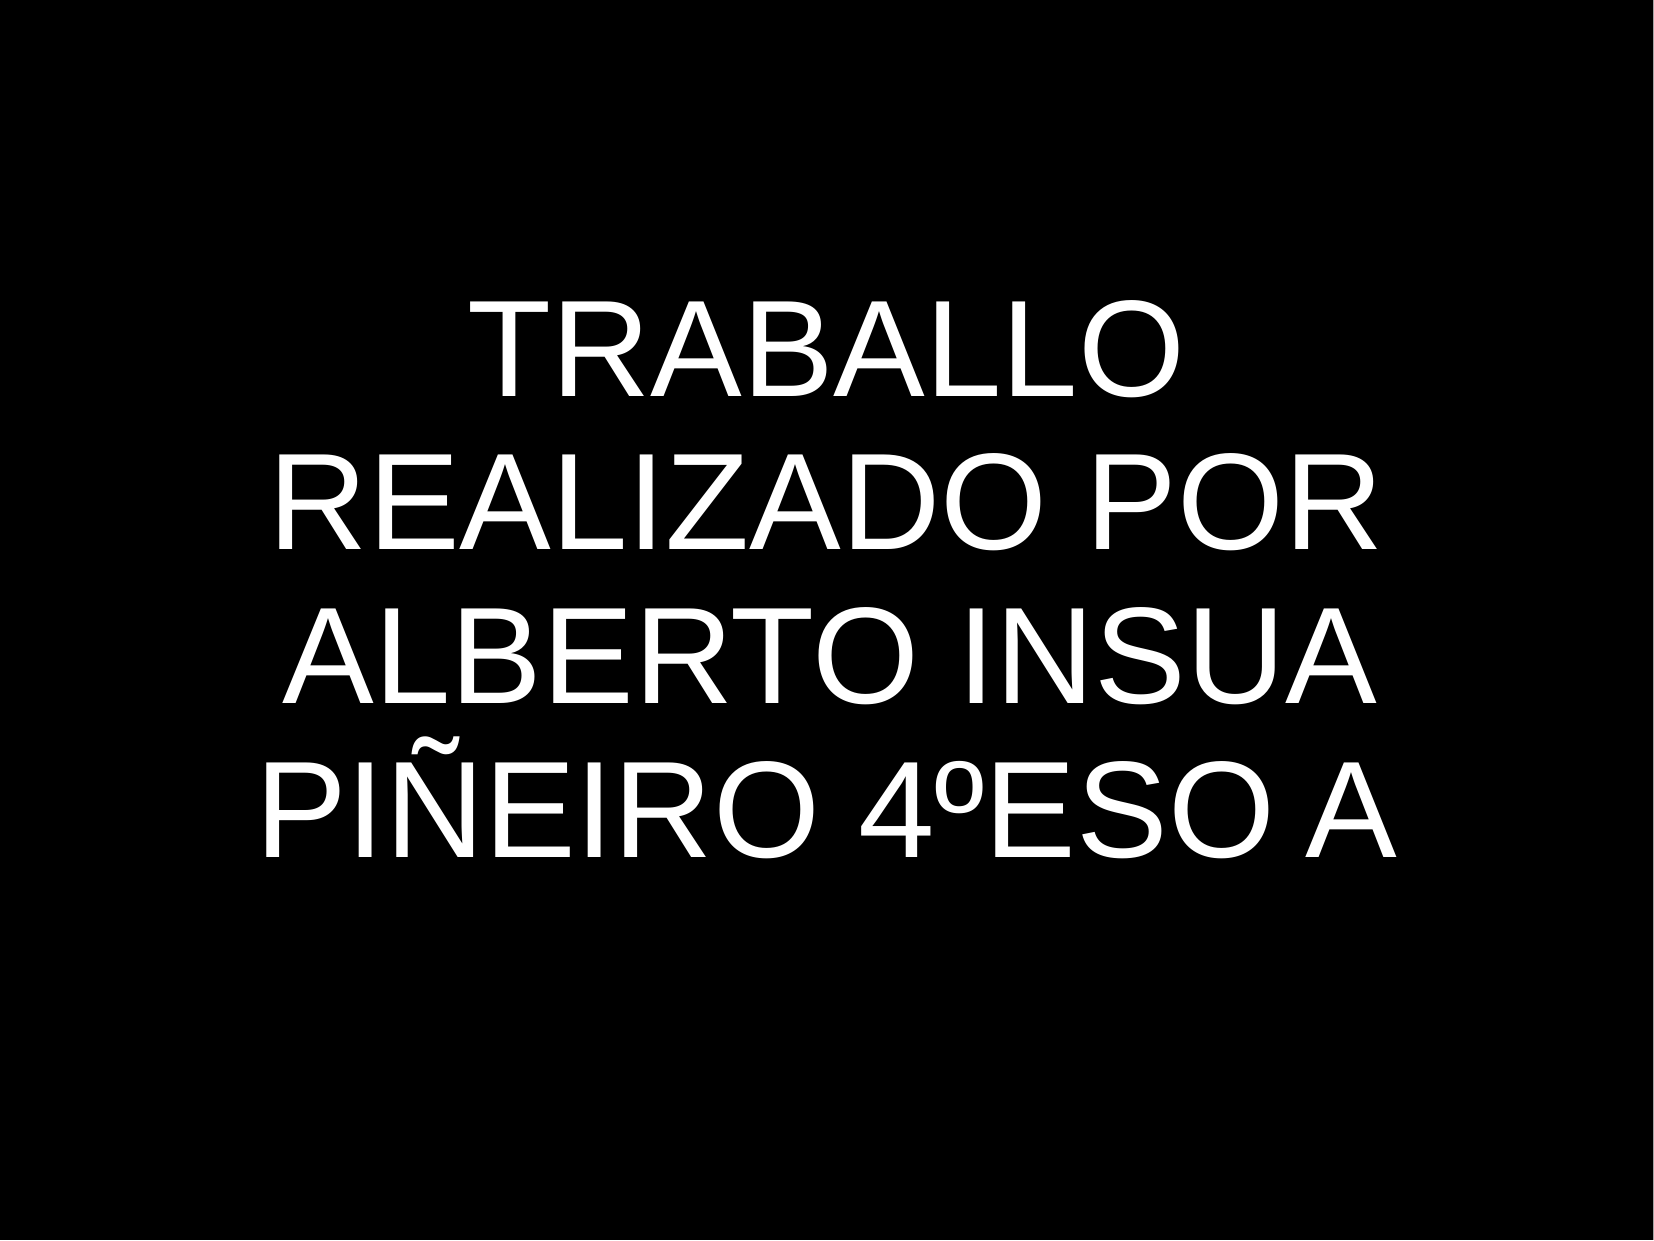

# TRABALLO REALIZADO POR ALBERTO INSUA PIÑEIRO 4ºESO A